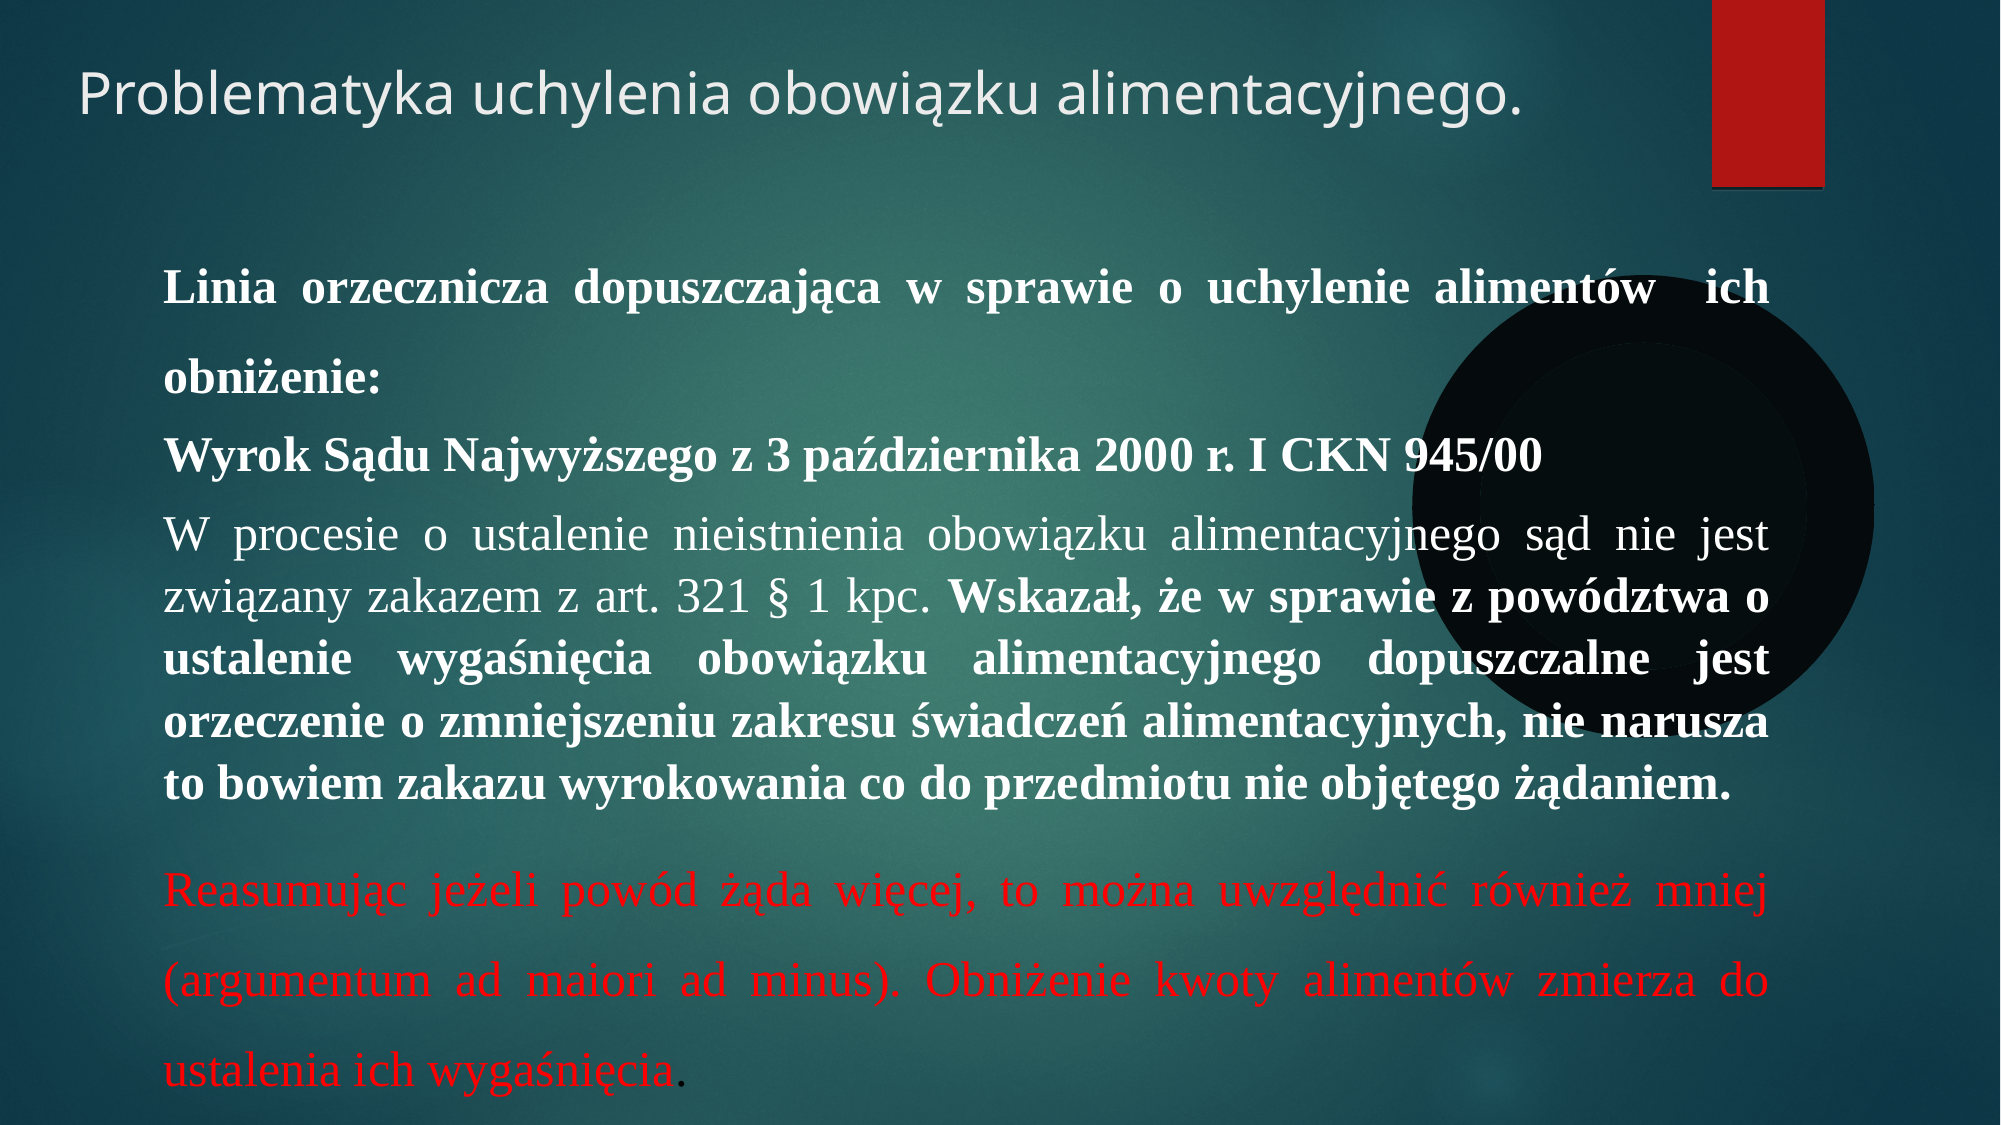

# Problematyka uchylenia obowiązku alimentacyjnego.
Linia orzecznicza dopuszczająca w sprawie o uchylenie alimentów ich obniżenie:
Wyrok Sądu Najwyższego z 3 października 2000 r. I CKN 945/00
W procesie o ustalenie nieistnienia obowiązku alimentacyjnego sąd nie jest związany zakazem z art. 321 § 1 kpc. Wskazał, że w sprawie z powództwa o ustalenie wygaśnięcia obowiązku alimentacyjnego dopuszczalne jest orzeczenie o zmniejszeniu zakresu świadczeń alimentacyjnych, nie narusza to bowiem zakazu wyrokowania co do przedmiotu nie objętego żądaniem.
Reasumując jeżeli powód żąda więcej, to można uwzględnić również mniej (argumentum ad maiori ad minus). Obniżenie kwoty alimentów zmierza do ustalenia ich wygaśnięcia.